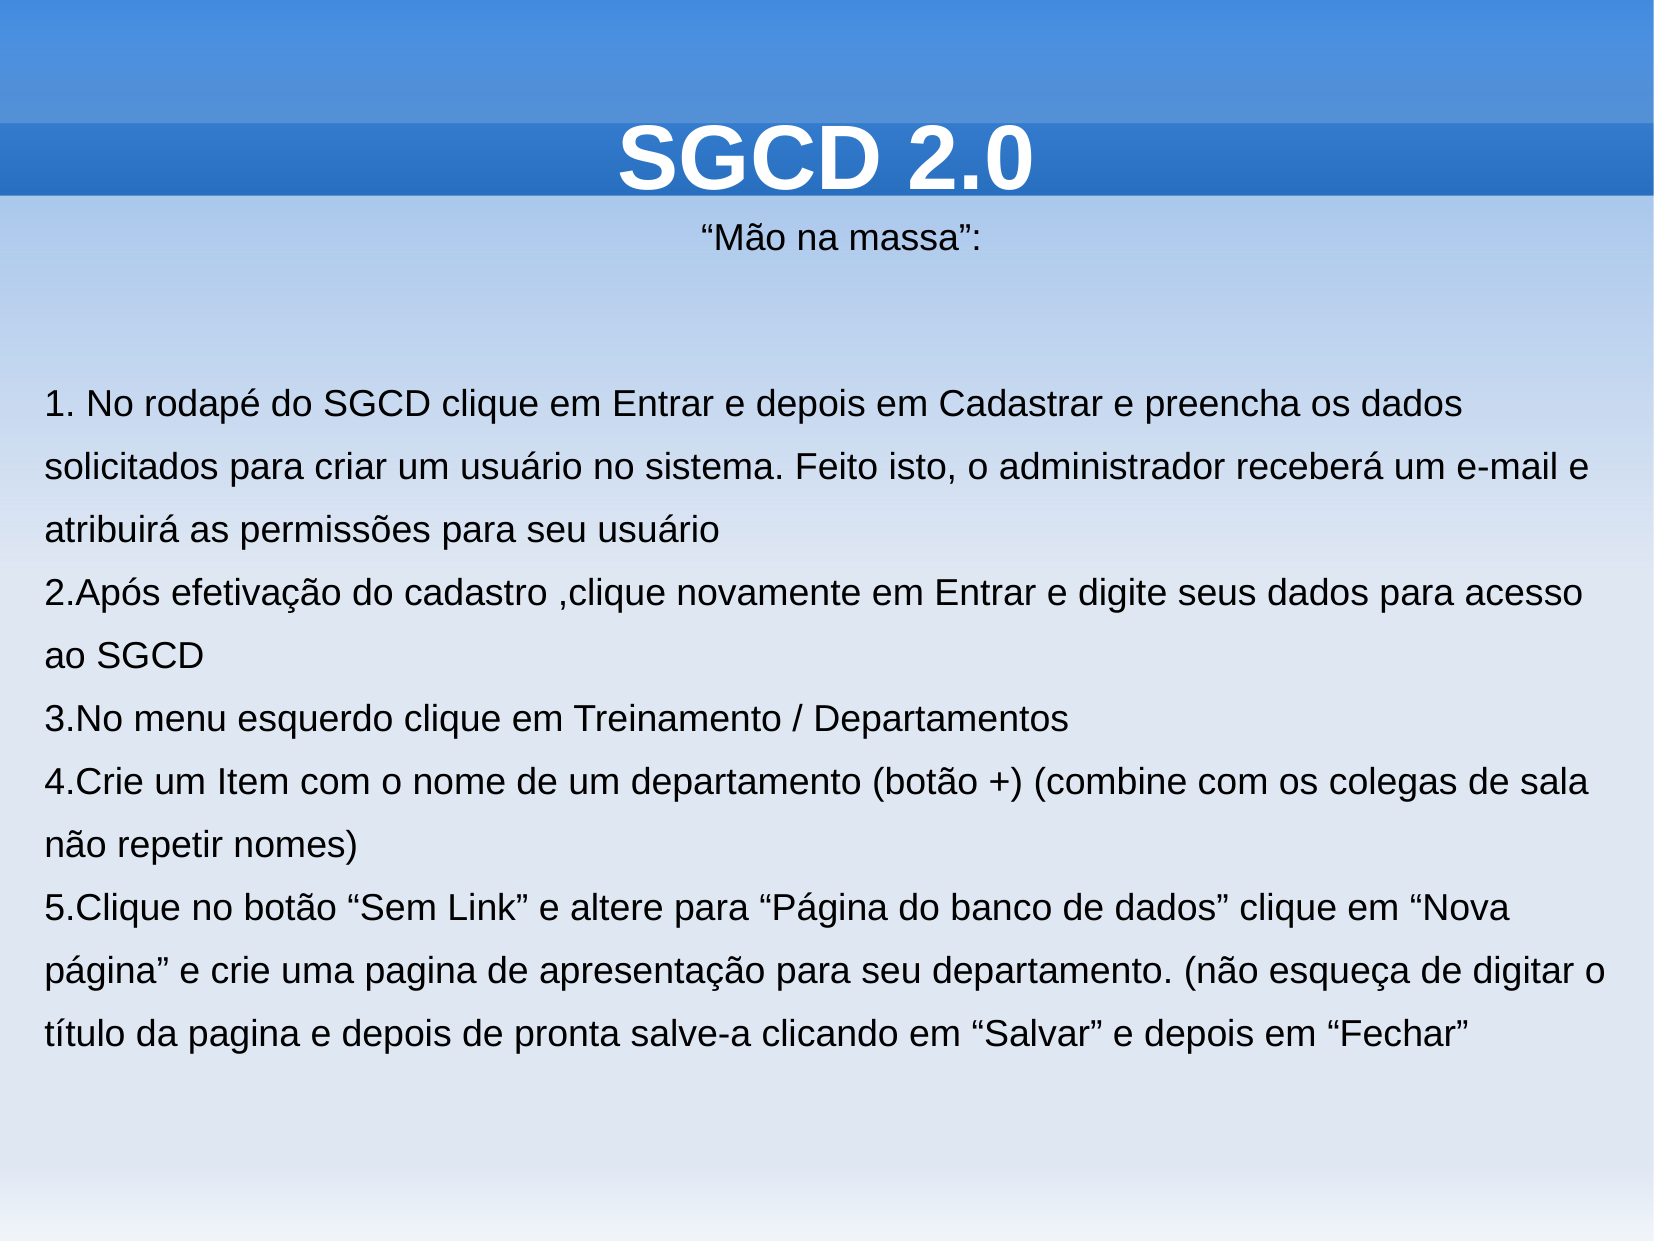

# SGCD 2.0
“Mão na massa”:
 No rodapé do SGCD clique em Entrar e depois em Cadastrar e preencha os dados solicitados para criar um usuário no sistema. Feito isto, o administrador receberá um e-mail e atribuirá as permissões para seu usuário
Após efetivação do cadastro ,clique novamente em Entrar e digite seus dados para acesso ao SGCD
No menu esquerdo clique em Treinamento / Departamentos
Crie um Item com o nome de um departamento (botão +) (combine com os colegas de sala não repetir nomes)
Clique no botão “Sem Link” e altere para “Página do banco de dados” clique em “Nova página” e crie uma pagina de apresentação para seu departamento. (não esqueça de digitar o título da pagina e depois de pronta salve-a clicando em “Salvar” e depois em “Fechar”